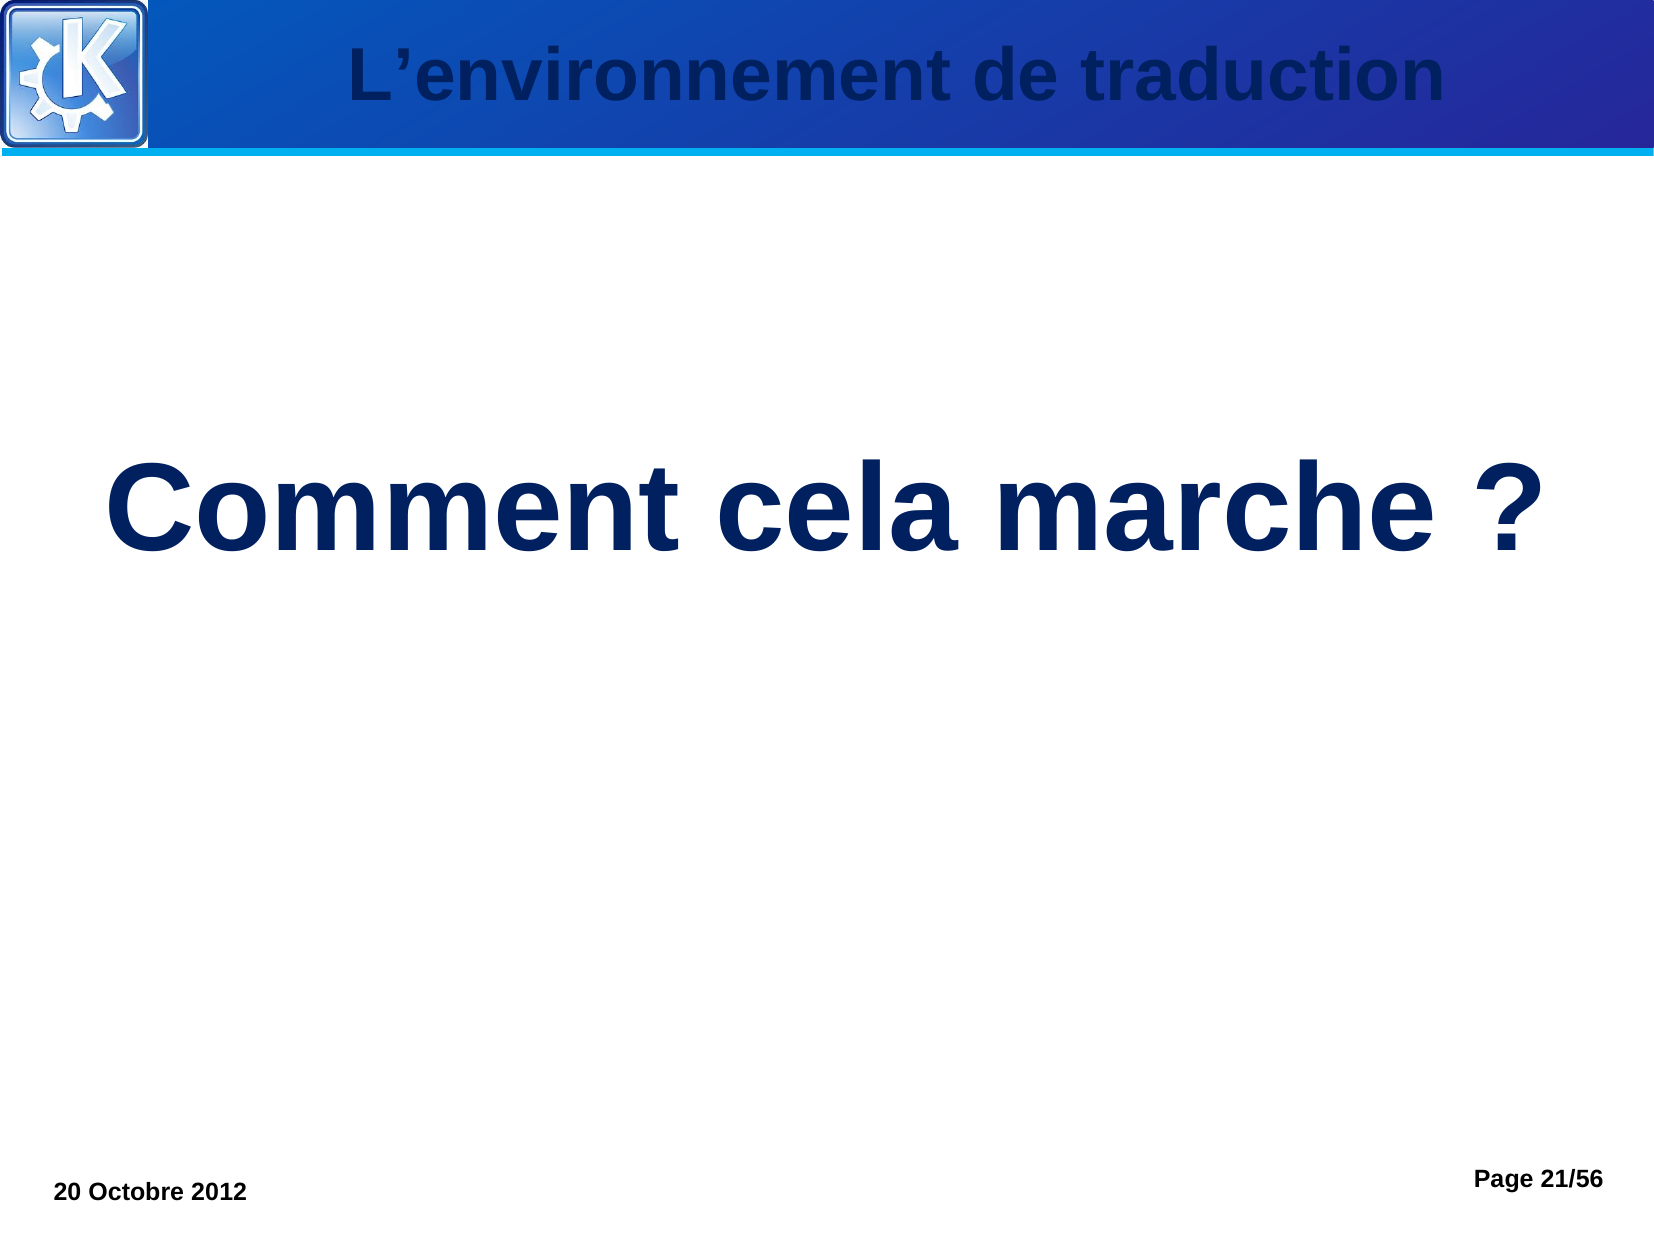

L’environnement de traduction
Comment cela marche ?